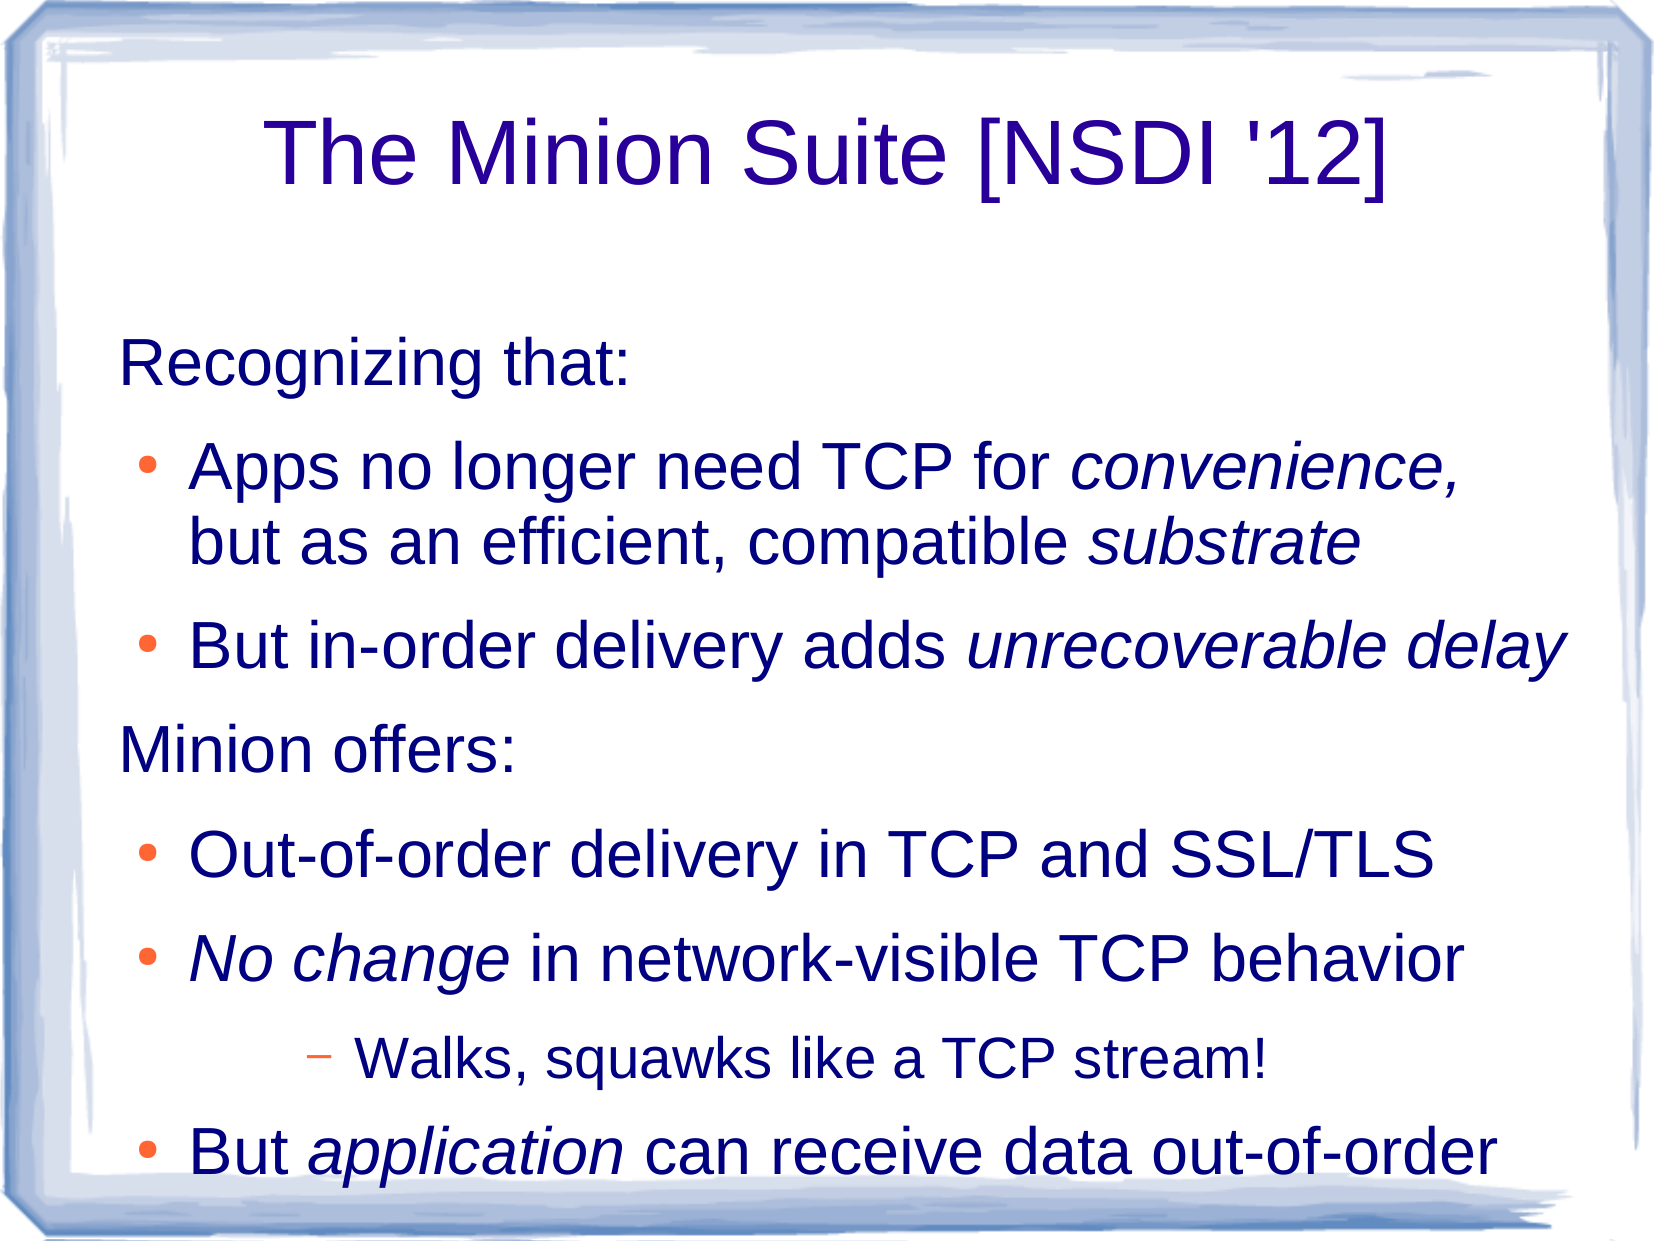

# The Minion Suite [NSDI '12]
Recognizing that:
Apps no longer need TCP for convenience,
but as an efficient, compatible substrate
But in-order delivery adds unrecoverable delay
Minion offers:
Out-of-order delivery in TCP and SSL/TLS
No change in network-visible TCP behavior
Walks, squawks like a TCP stream!
But application can receive data out-of-order